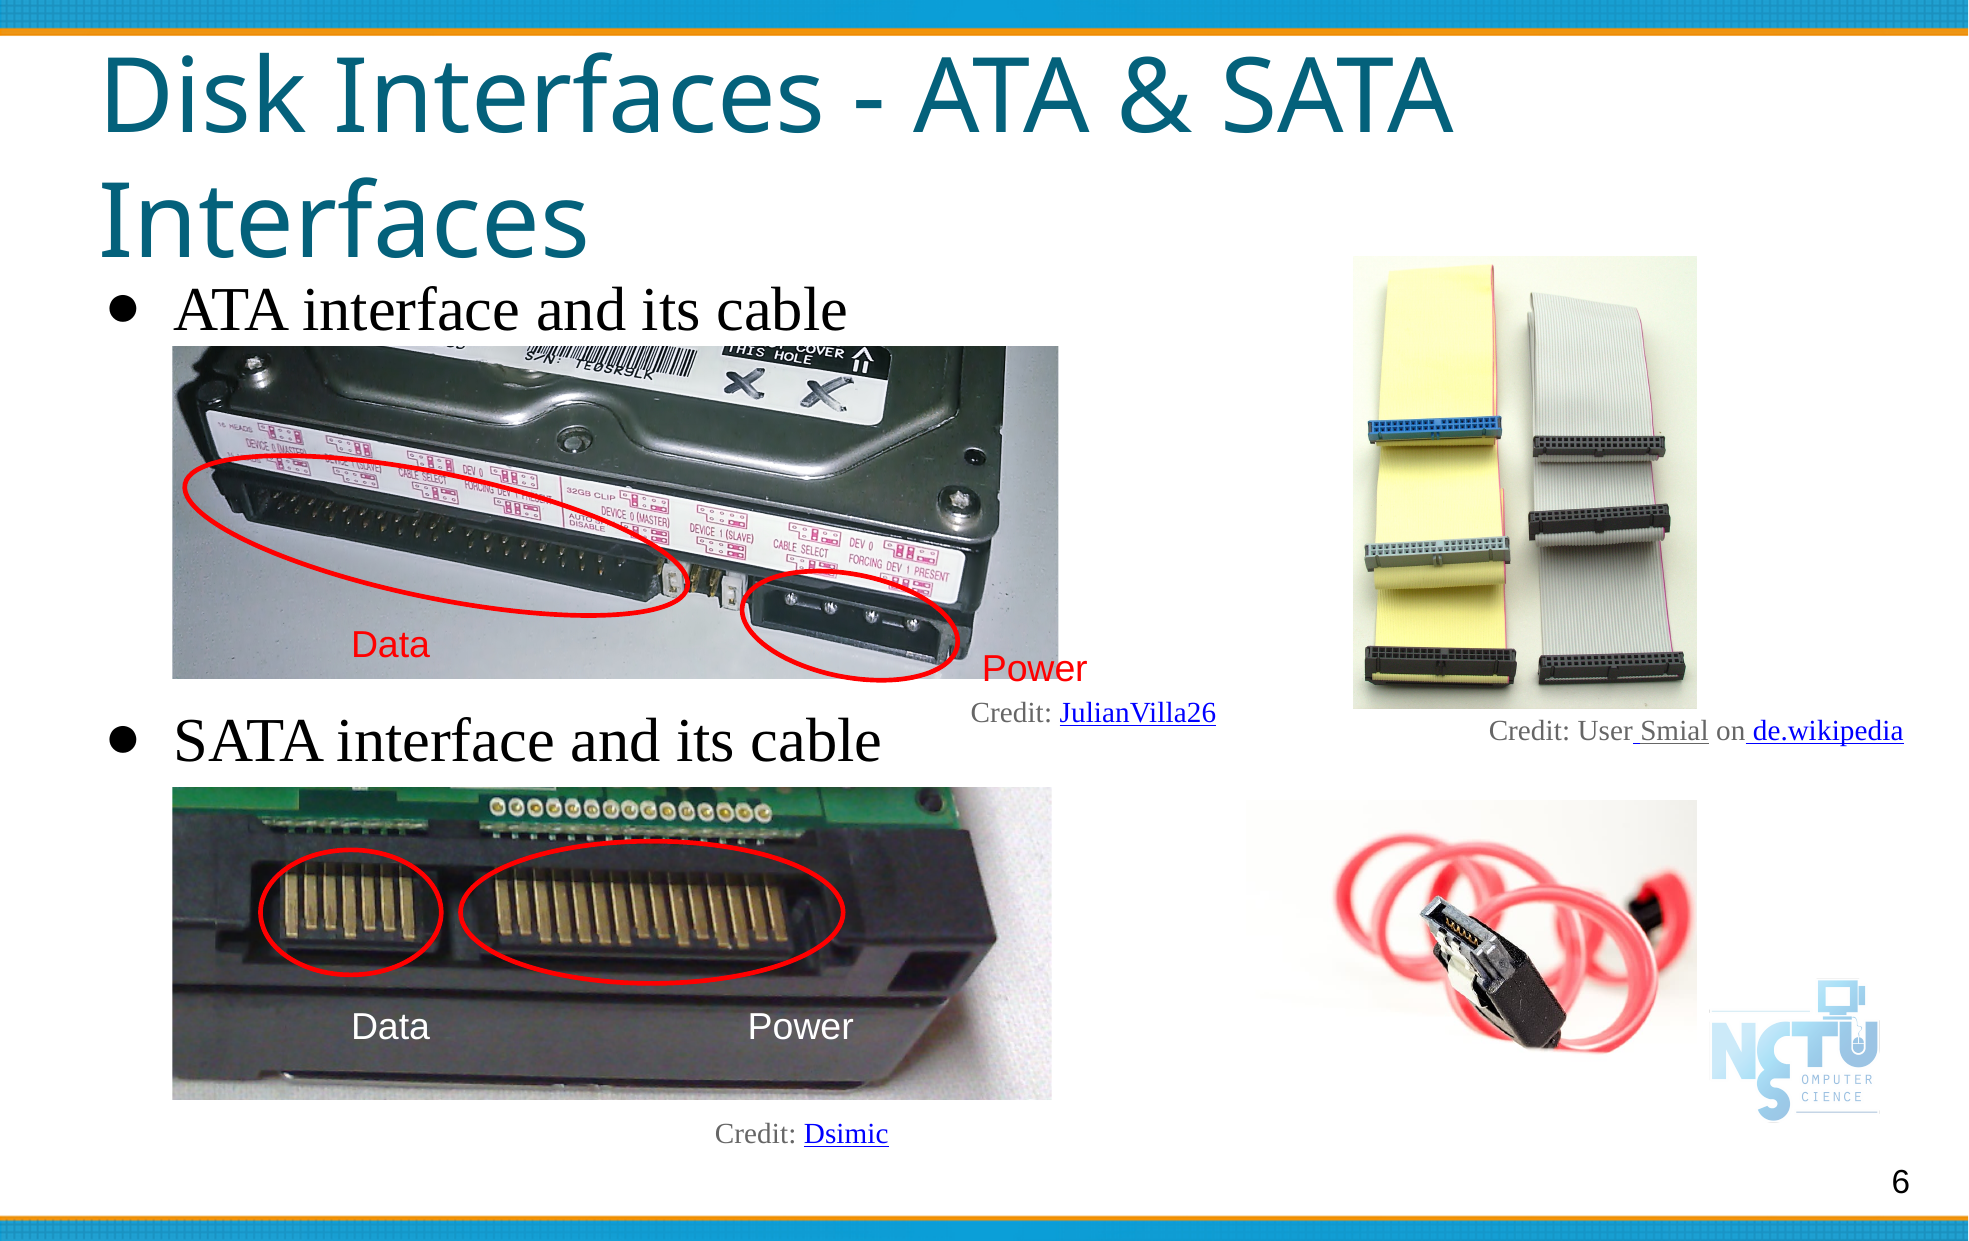

Disk Interfaces - ATA & SATA Interfaces
# ATA interface and its cable
SATA interface and its cable
Data
Power
Credit: JulianVilla26
Credit: User Smial on de.wikipedia
Data
Power
Credit: Dsimic